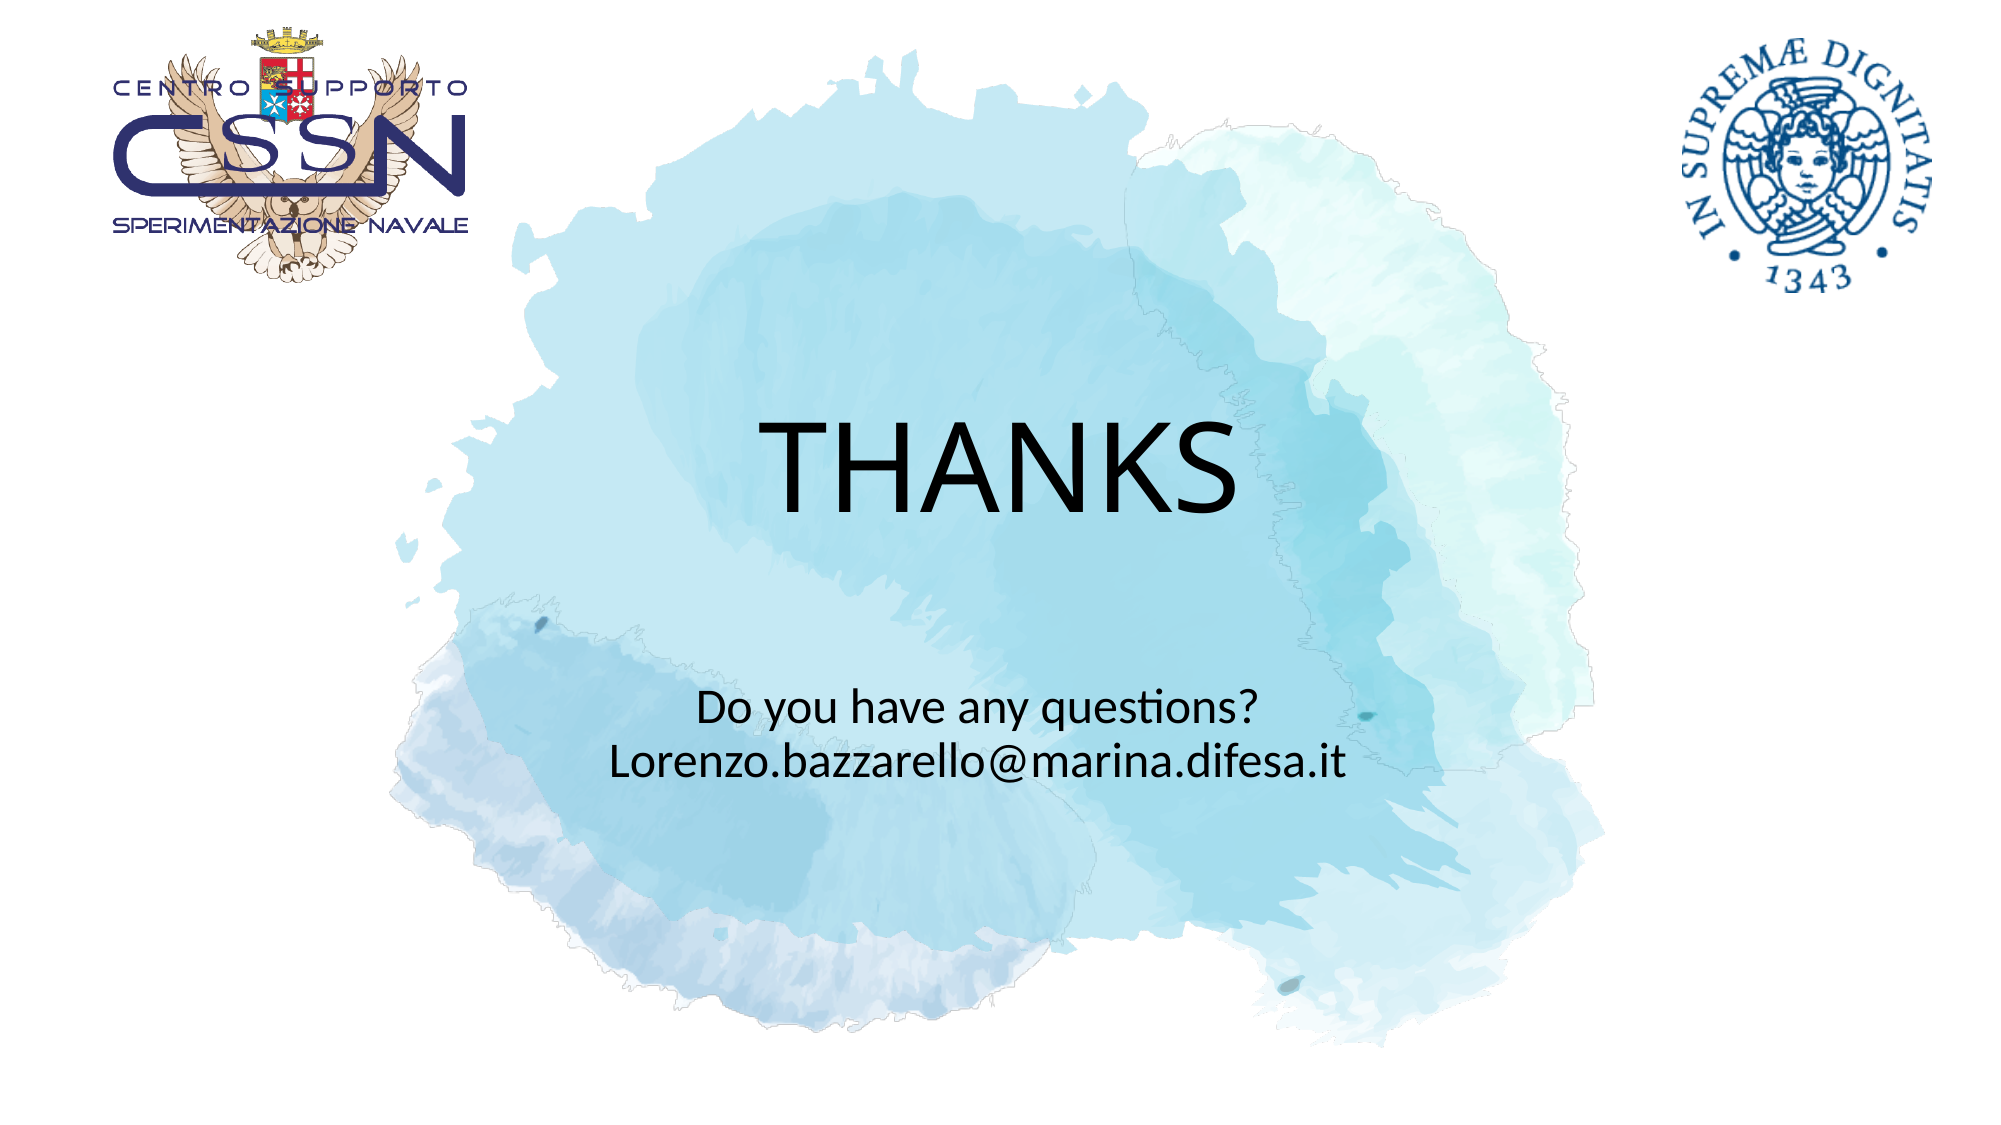

# THANKS
Do you have any questions?
Lorenzo.bazzarello@marina.difesa.it